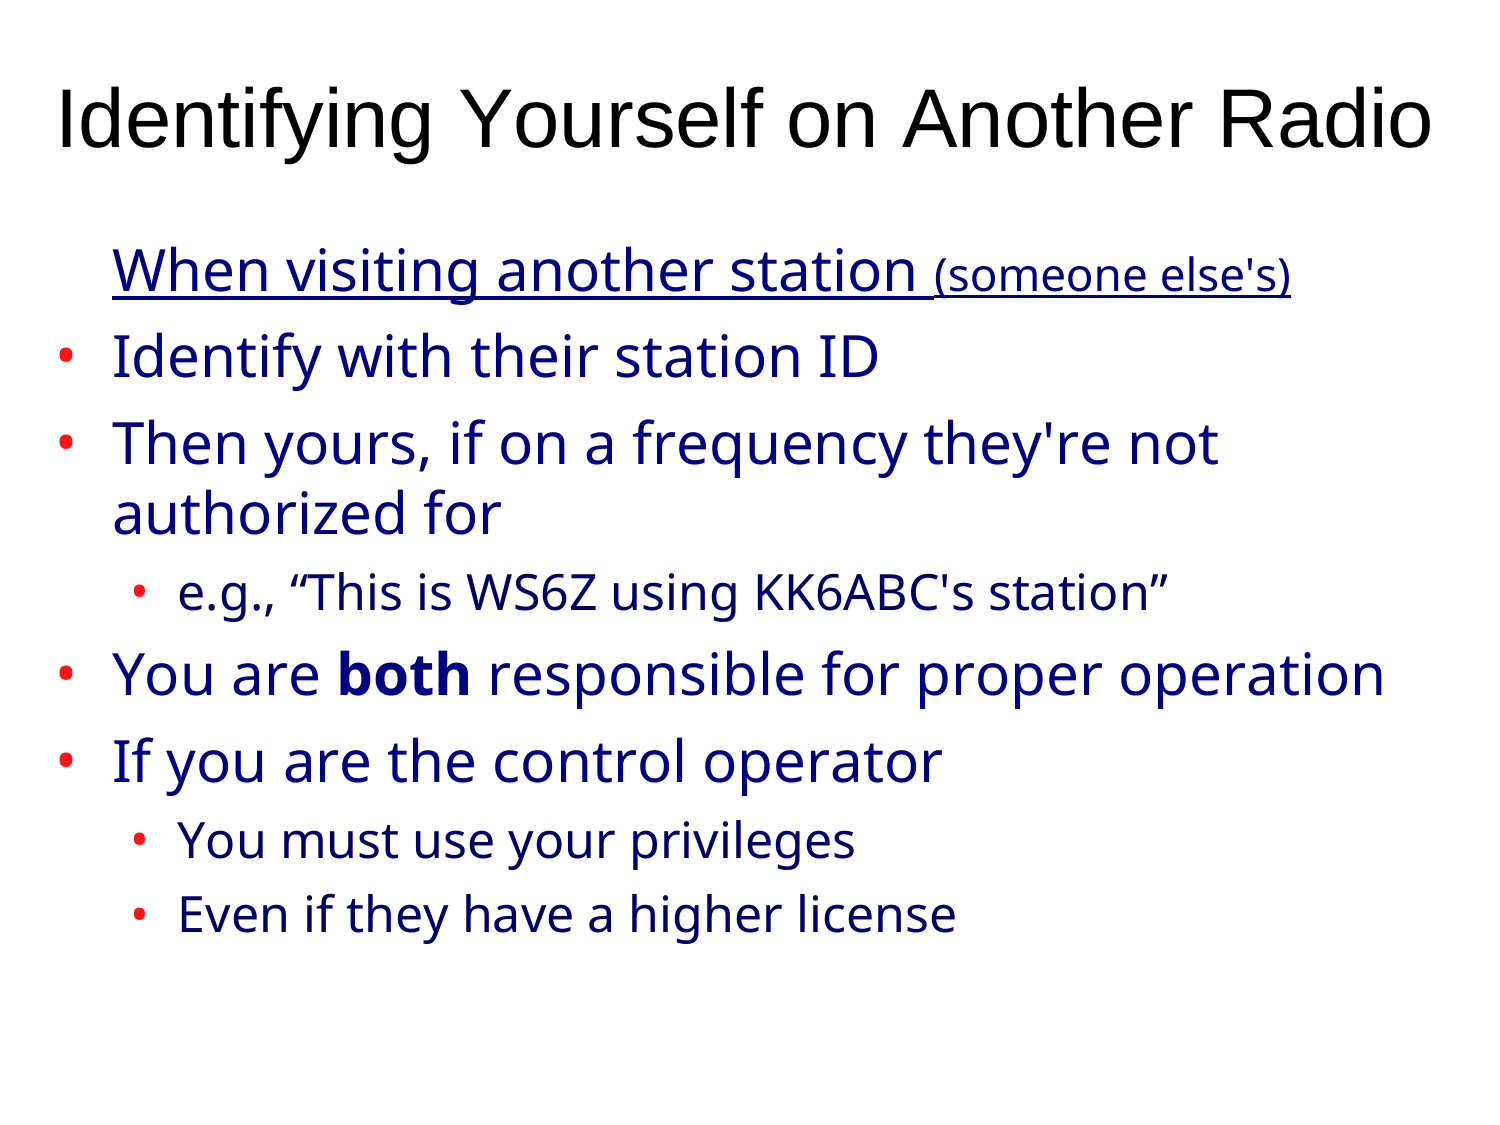

# Identifying Yourself on Another Radio
When visiting another station (someone else's)
Identify with their station ID
Then yours, if on a frequency they're not authorized for
e.g., “This is WS6Z using KK6ABC's station”
You are both responsible for proper operation
If you are the control operator
You must use your privileges
Even if they have a higher license